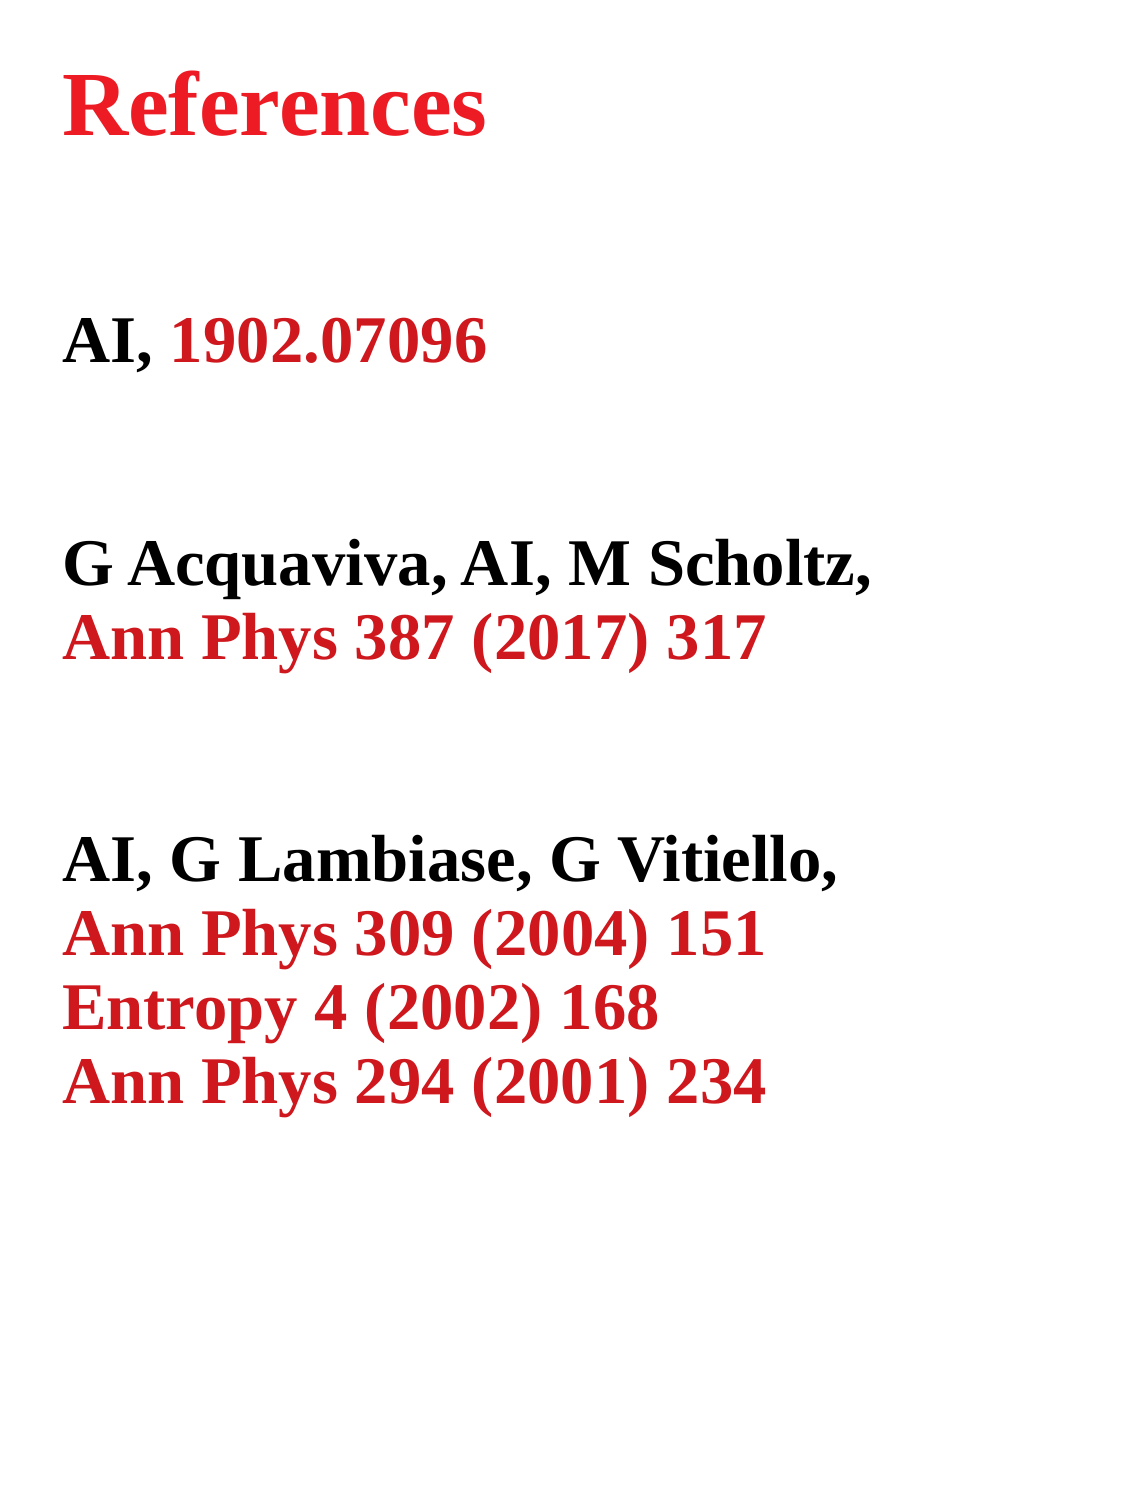

References
AI, 1902.07096
G Acquaviva, AI, M Scholtz,
Ann Phys 387 (2017) 317
AI, G Lambiase, G Vitiello,
Ann Phys 309 (2004) 151
Entropy 4 (2002) 168
Ann Phys 294 (2001) 234